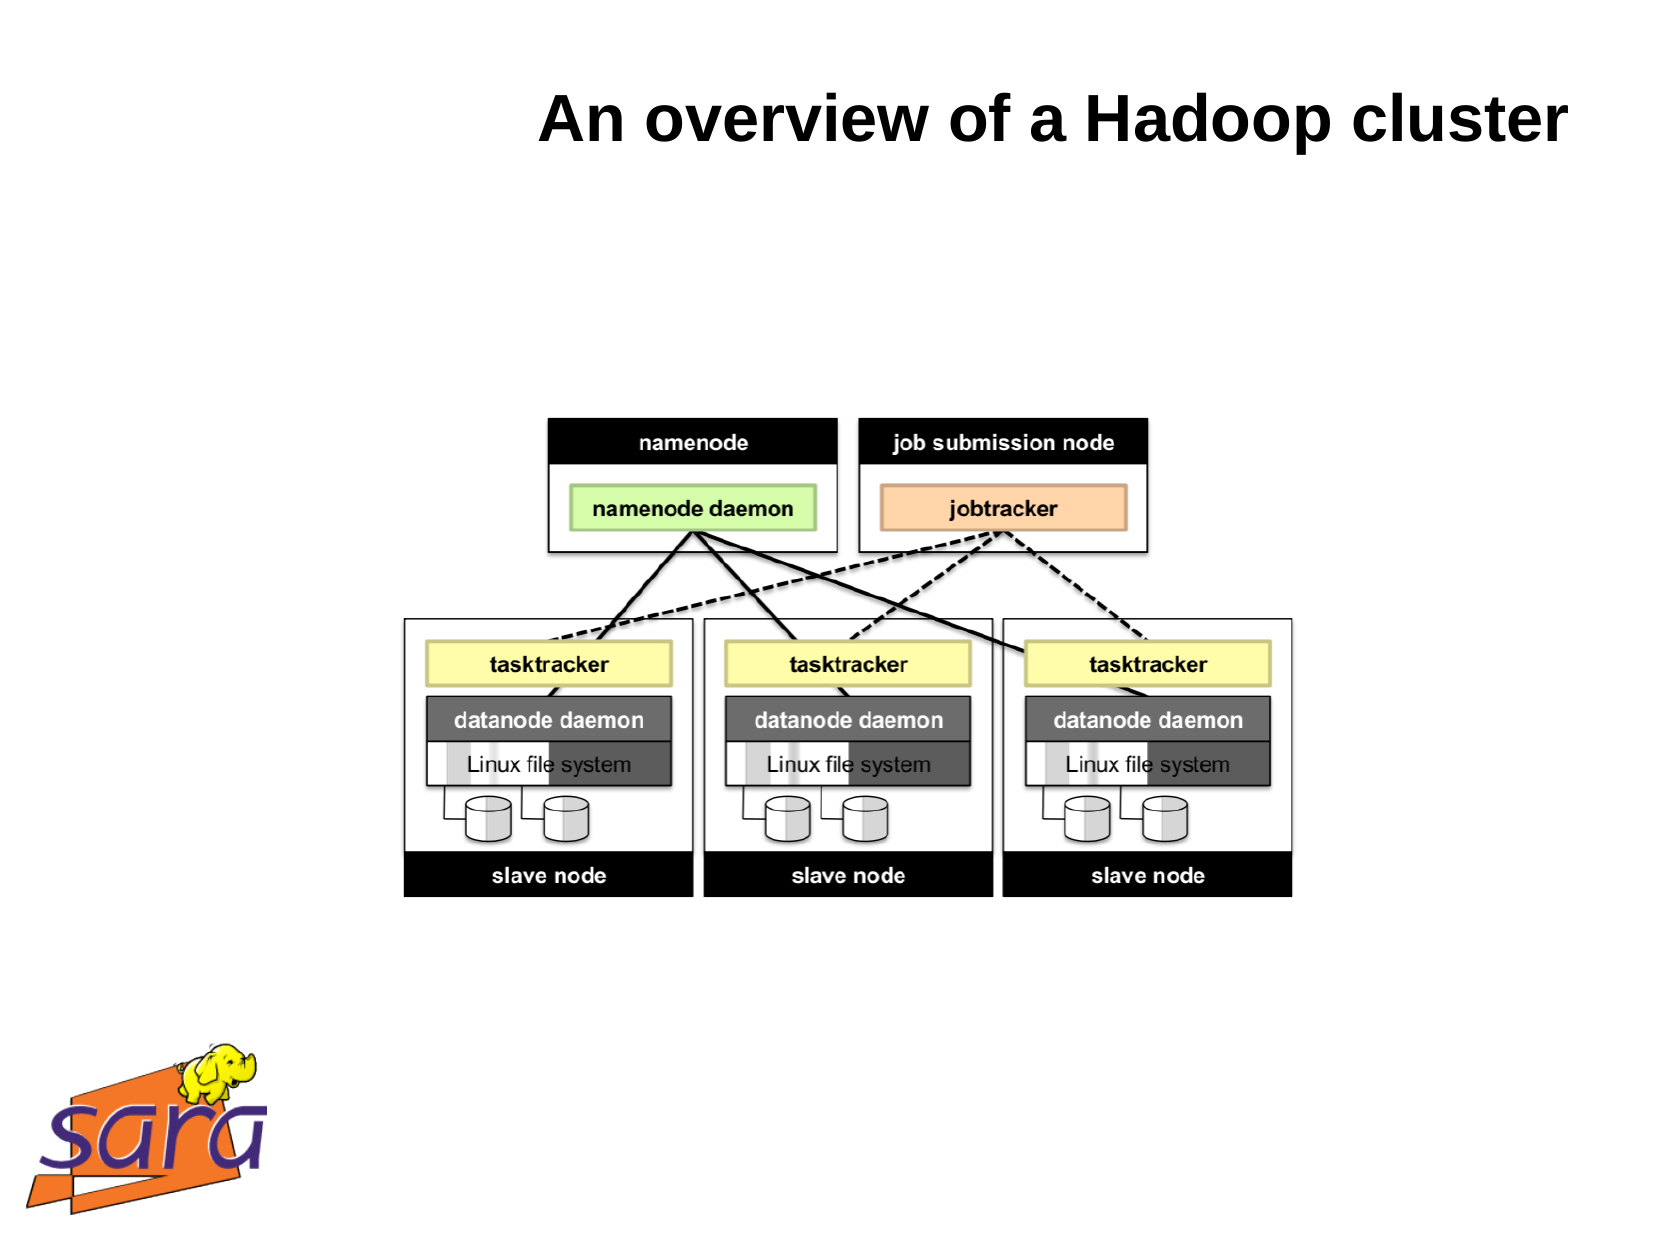

# An overview of a Hadoop cluster